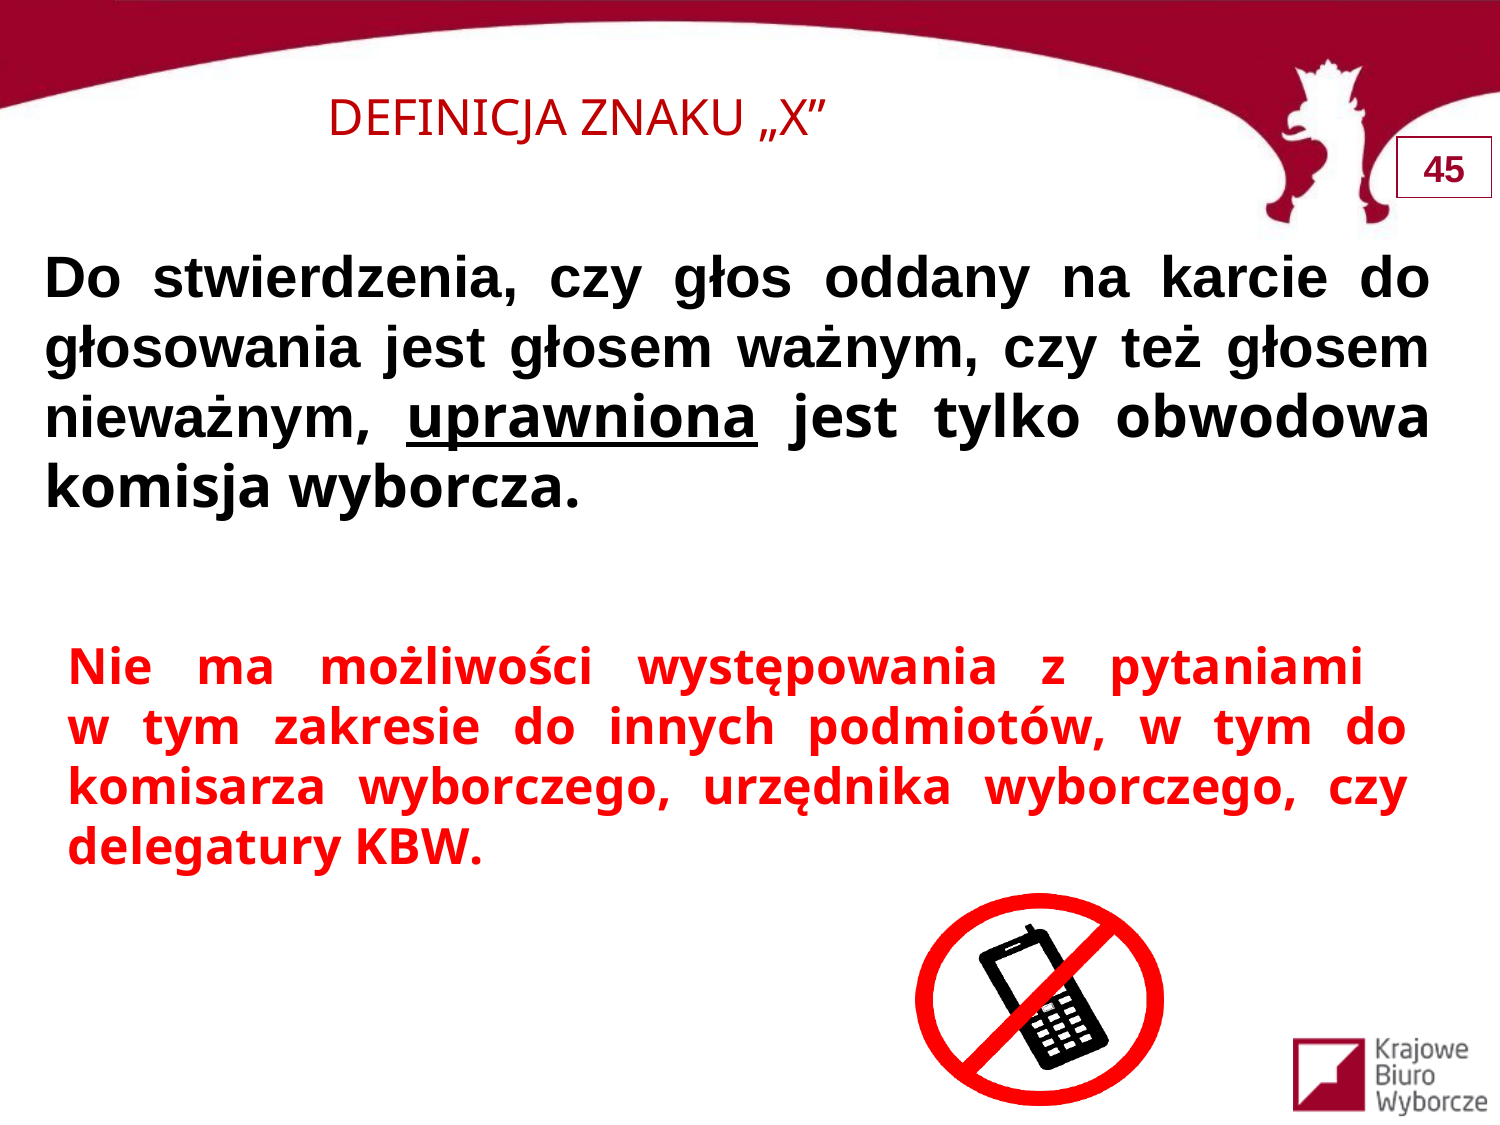

DEFINICJA ZNAKU „X”
Do stwierdzenia, czy głos oddany na karcie do głosowania jest głosem ważnym, czy też głosem nieważnym, uprawniona jest tylko obwodowa komisja wyborcza.
Nie ma możliwości występowania z pytaniami
w tym zakresie do innych podmiotów, w tym do komisarza wyborczego, urzędnika wyborczego, czy delegatury KBW.